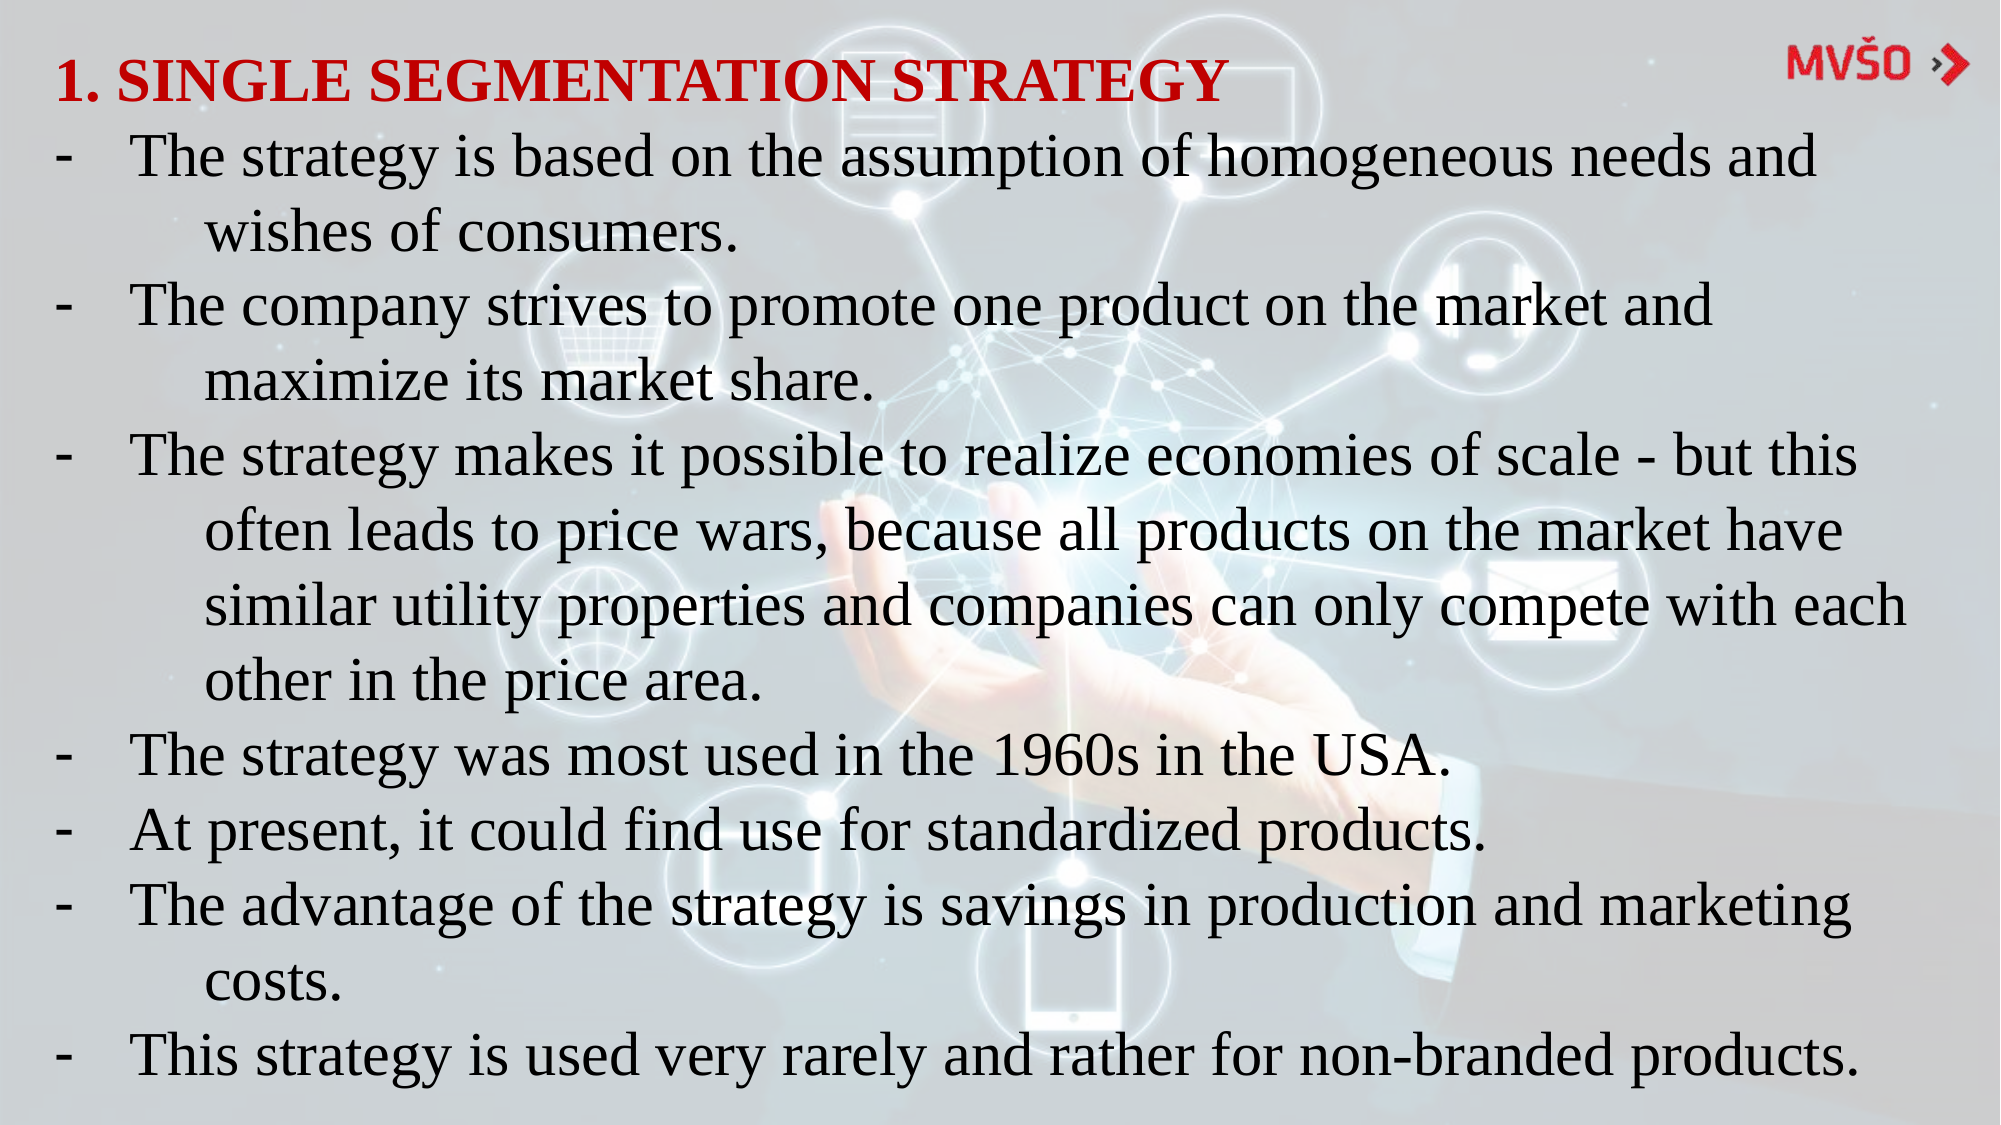

1. SINGLE SEGMENTATION STRATEGY
The strategy is based on the assumption of homogeneous needs and wishes of consumers.
The company strives to promote one product on the market and maximize its market share.
The strategy makes it possible to realize economies of scale - but this often leads to price wars, because all products on the market have similar utility properties and companies can only compete with each other in the price area.
The strategy was most used in the 1960s in the USA.
At present, it could find use for standardized products.
The advantage of the strategy is savings in production and marketing costs.
This strategy is used very rarely and rather for non-branded products.